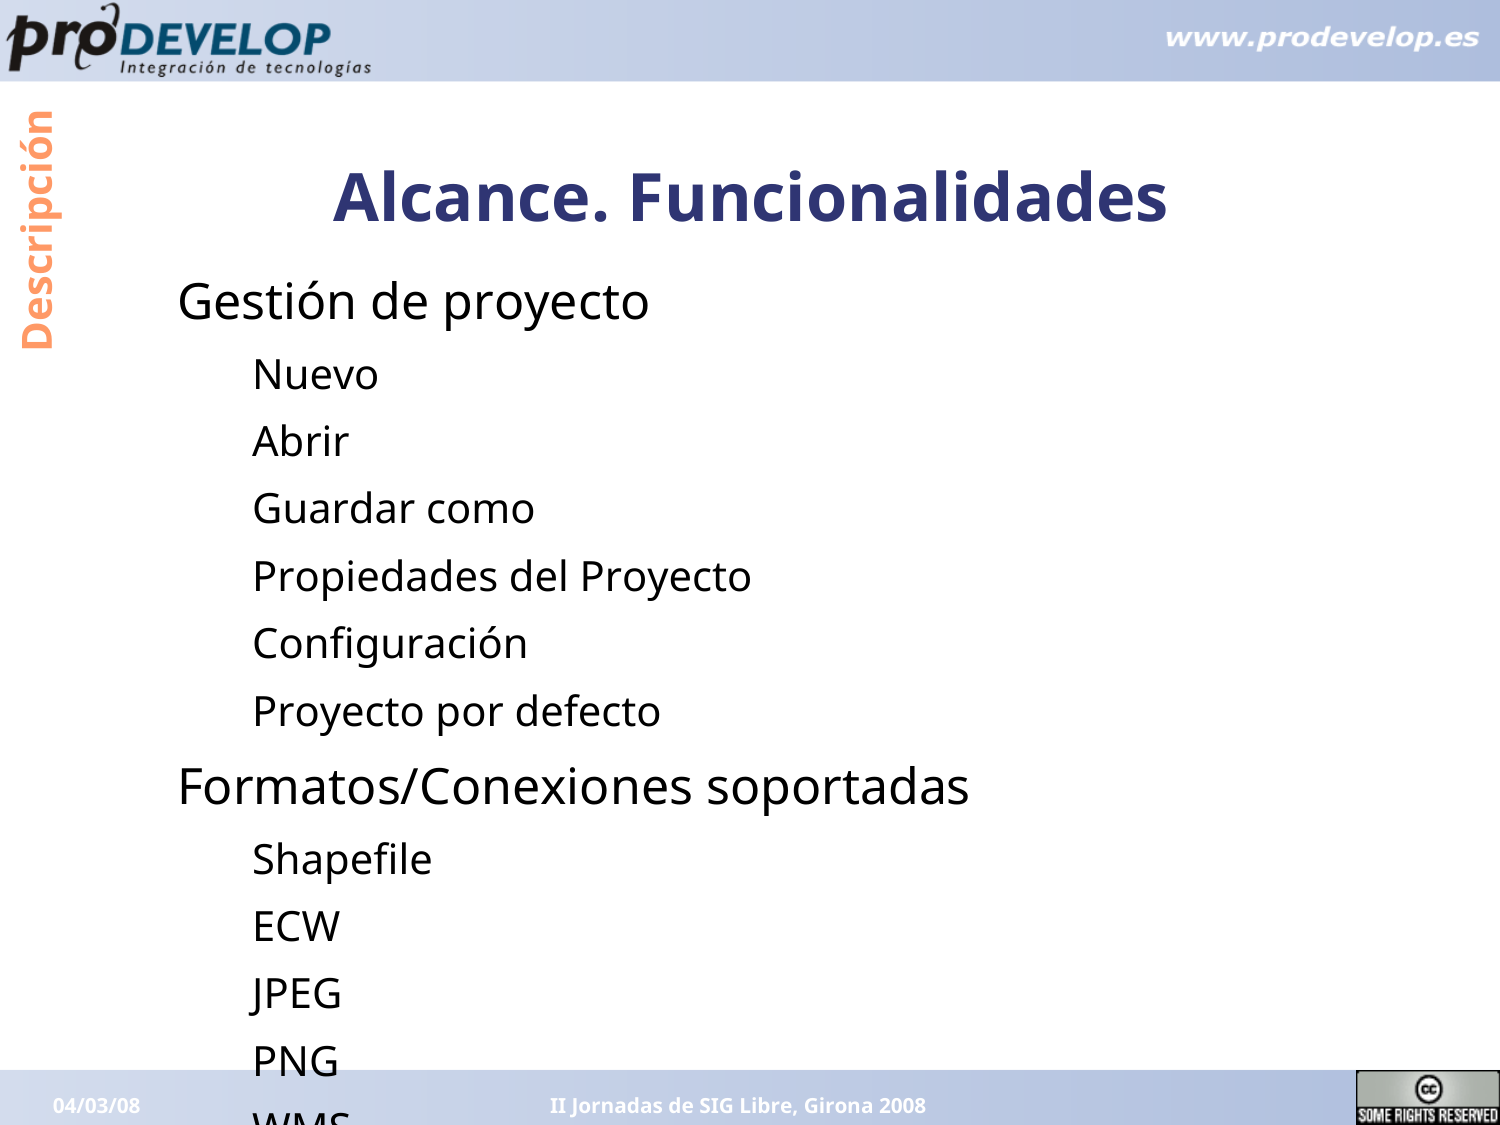

# Alcance. Funcionalidades
Descripción
Gestión de proyecto
Nuevo
Abrir
Guardar como
Propiedades del Proyecto
Configuración
Proyecto por defecto
Formatos/Conexiones soportadas
Shapefile
ECW
JPEG
PNG
WMS
25/10/2006
8
Plan Difusión Interna gvSIG v. 2.0